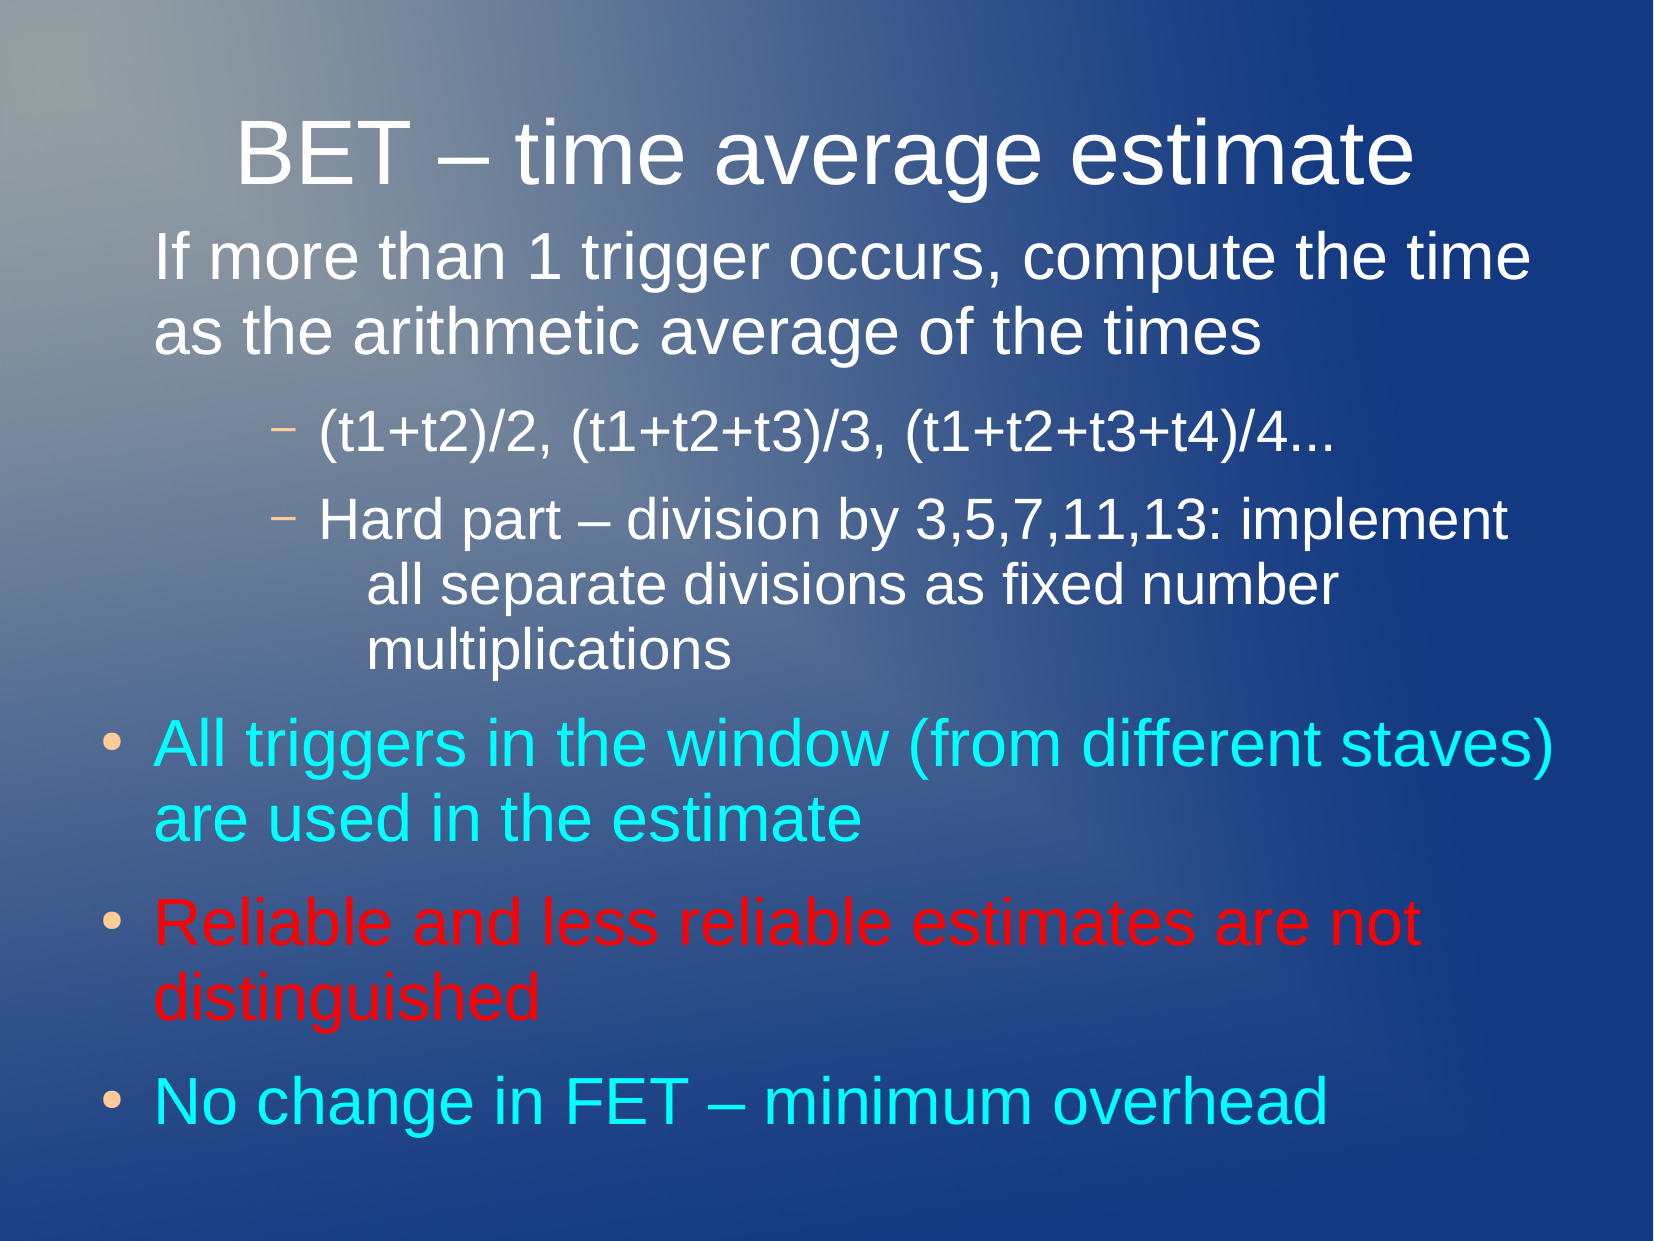

# BET – time average estimate
If more than 1 trigger occurs, compute the time as the arithmetic average of the times
(t1+t2)/2, (t1+t2+t3)/3, (t1+t2+t3+t4)/4...
Hard part – division by 3,5,7,11,13: implement all separate divisions as fixed number multiplications
All triggers in the window (from different staves) are used in the estimate
Reliable and less reliable estimates are not distinguished
No change in FET – minimum overhead